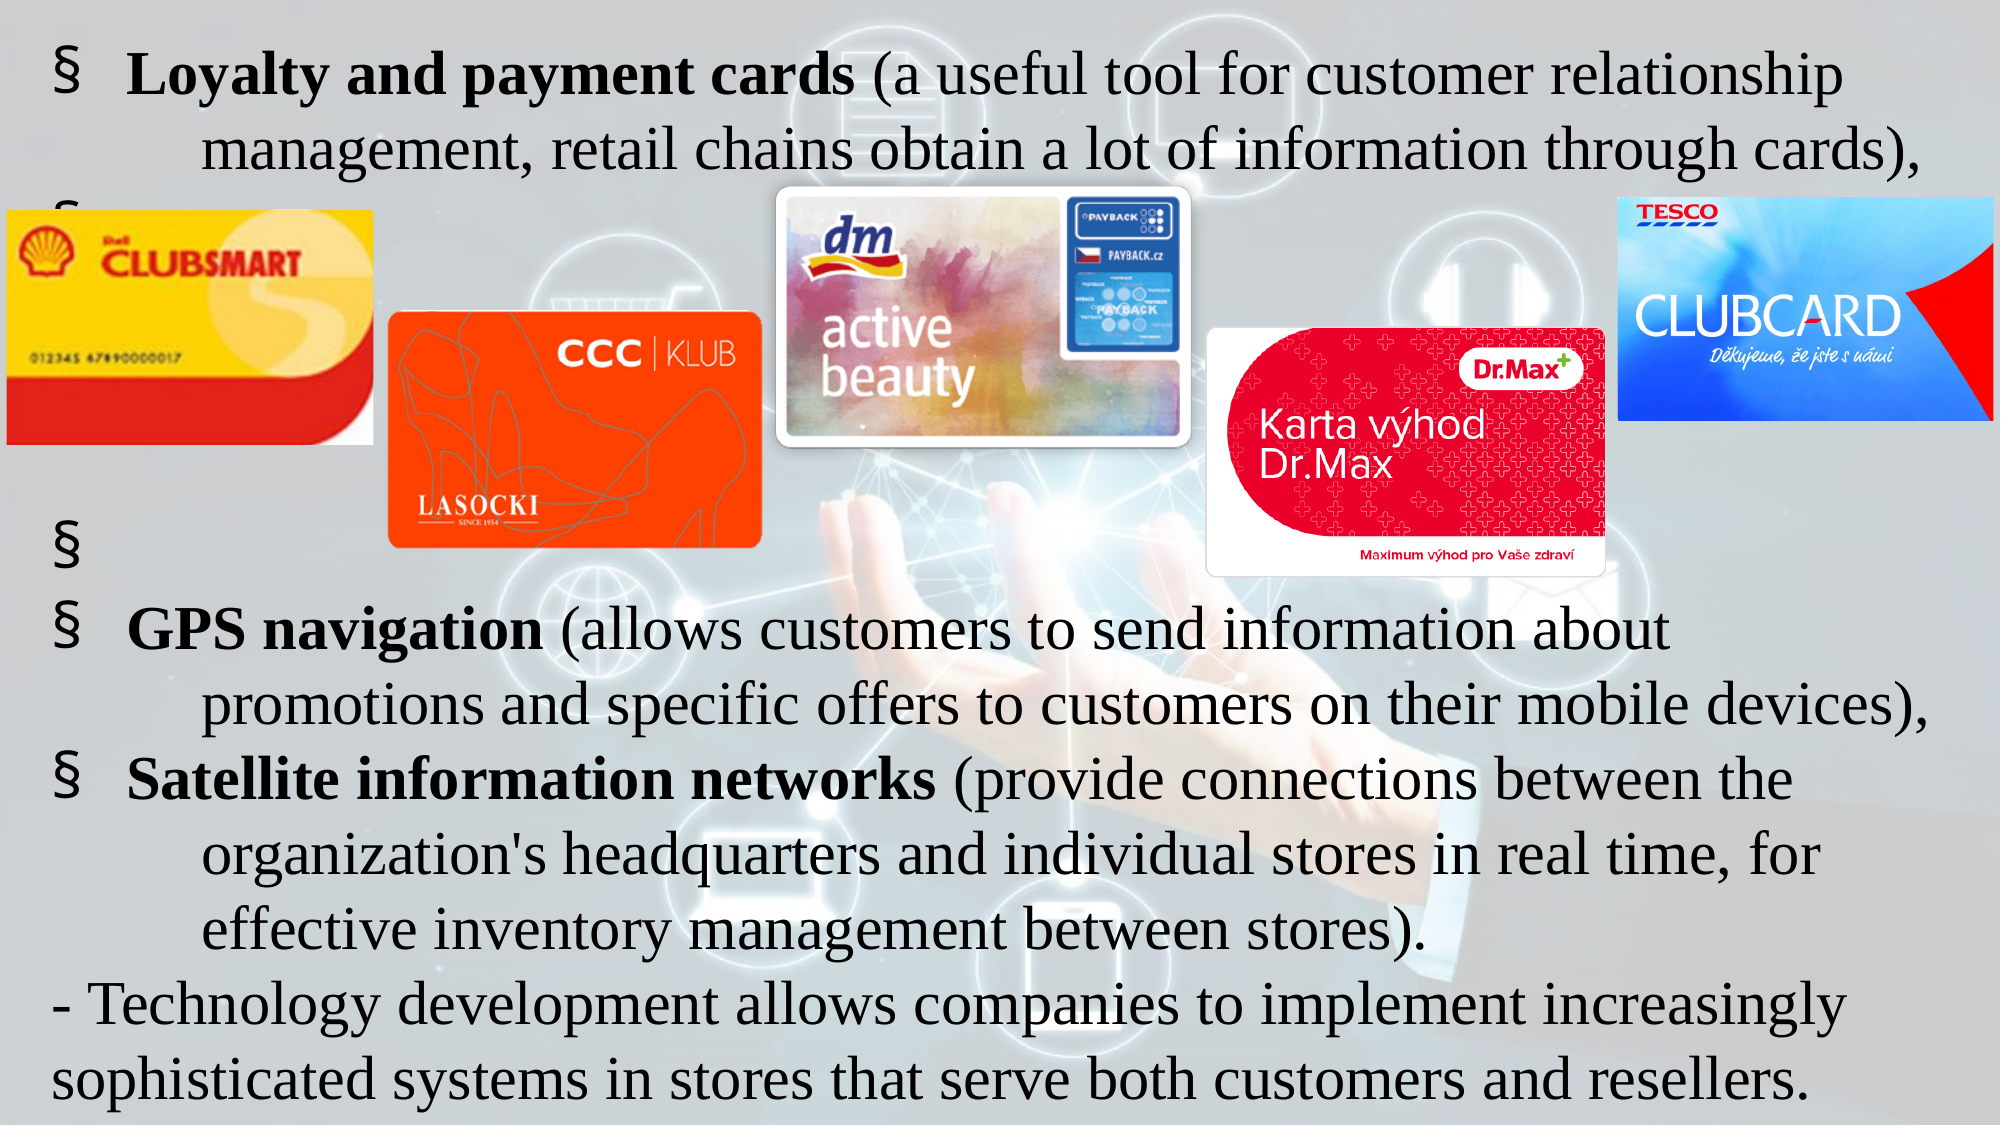

Loyalty and payment cards (a useful tool for customer relationship management, retail chains obtain a lot of information through cards),
GPS navigation (allows customers to send information about promotions and specific offers to customers on their mobile devices),
Satellite information networks (provide connections between the organization's headquarters and individual stores in real time, for effective inventory management between stores).
- Technology development allows companies to implement increasingly sophisticated systems in stores that serve both customers and resellers.